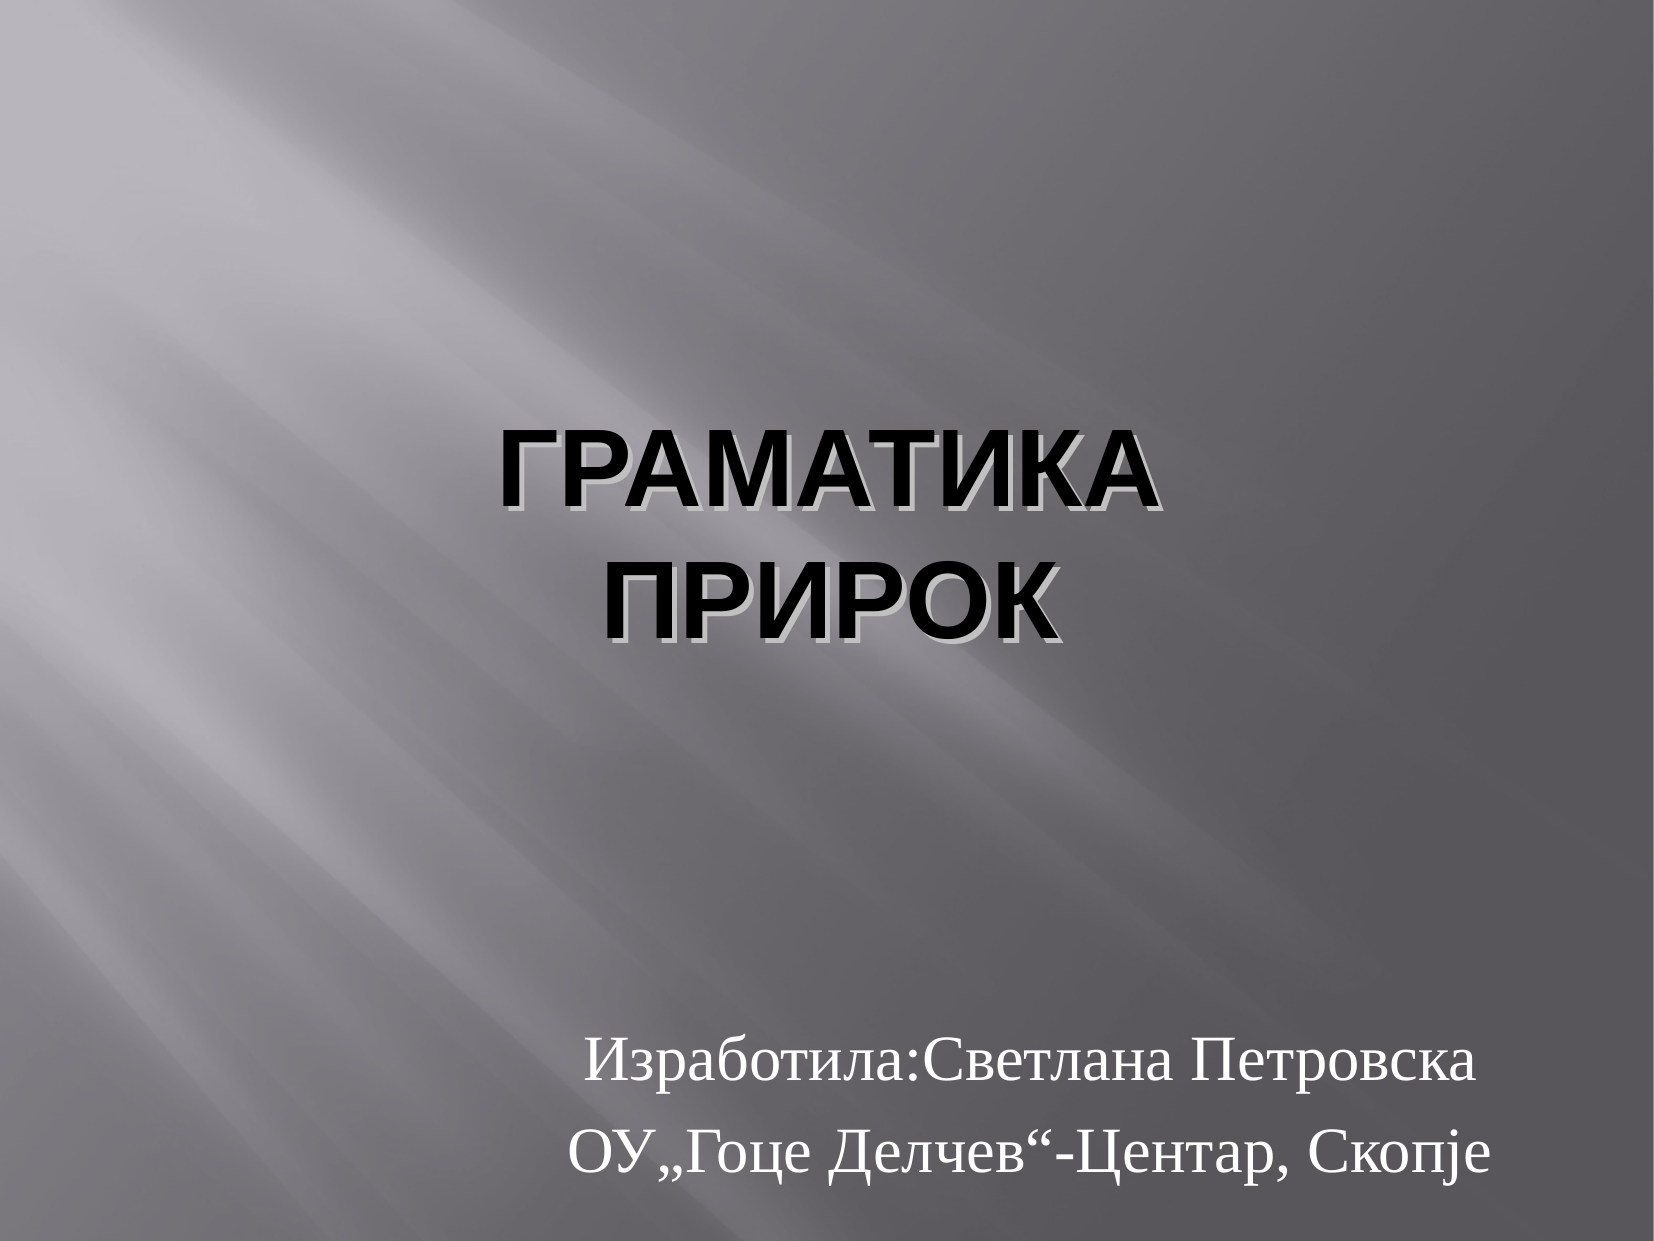

# ГРАМАТИКА ПРИРОК
Изработила:Светлана Петровска
ОУ„Гоце Делчев“-Центар, Скопје